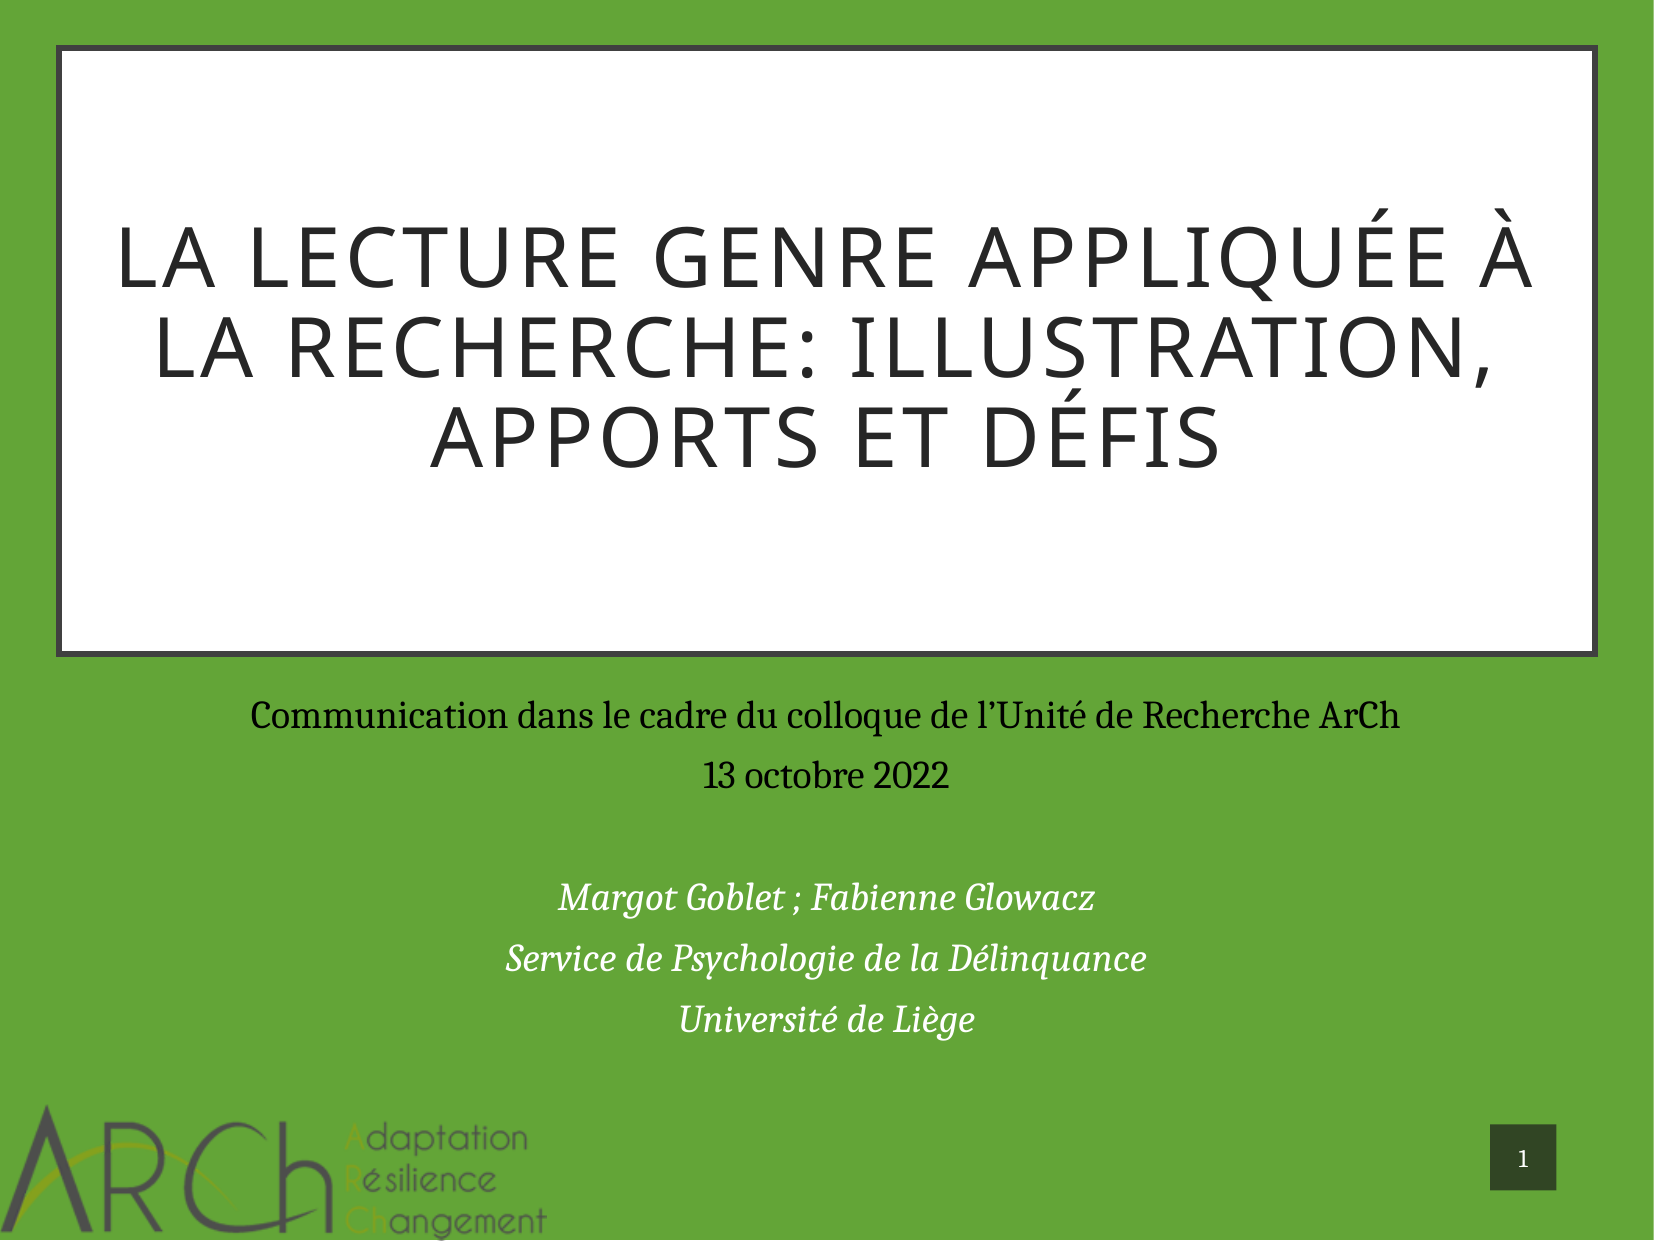

# La lecture genre appliquée à la recherche: Illustration, apports et défis
Communication dans le cadre du colloque de l’Unité de Recherche ArCh
13 octobre 2022
Margot Goblet ; Fabienne Glowacz
Service de Psychologie de la Délinquance
Université de Liège